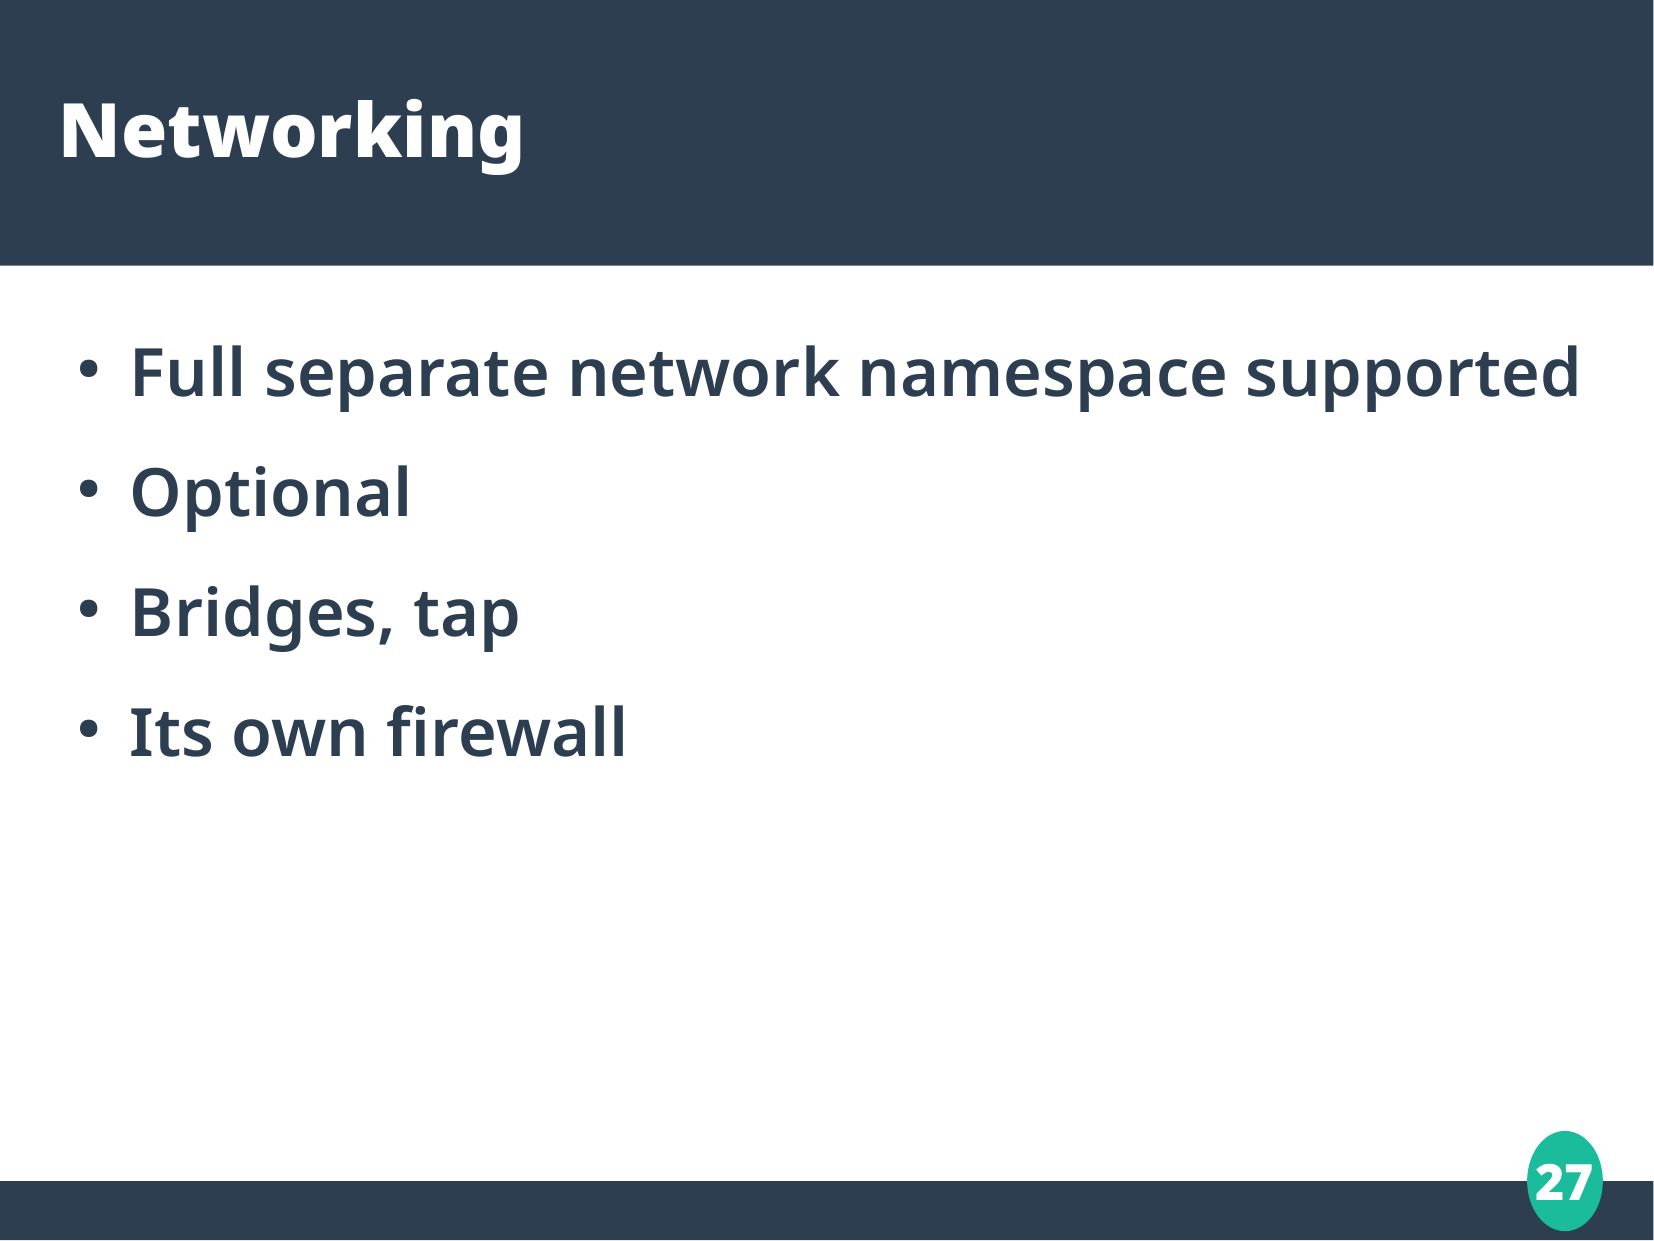

# Networking
Full separate network namespace supported
Optional
Bridges, tap
Its own firewall